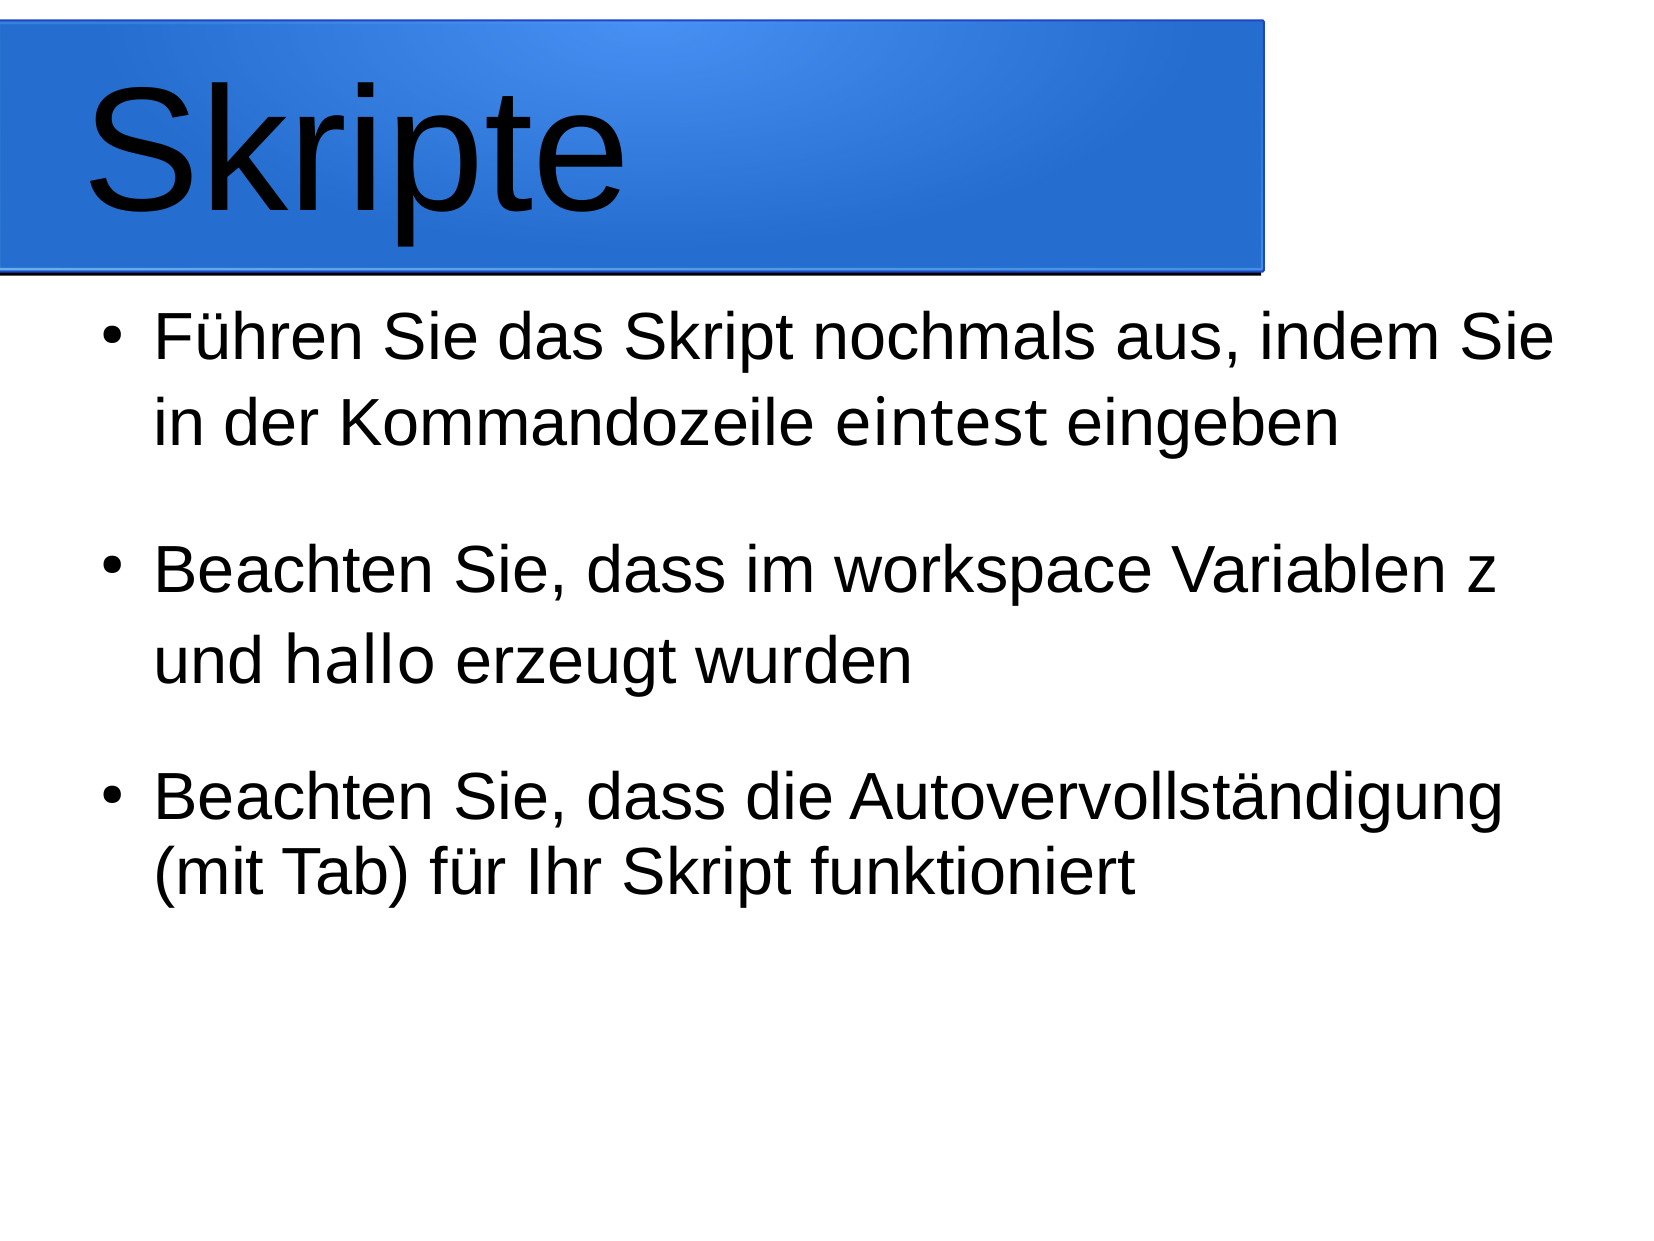

# Skripte
Führen Sie das Skript nochmals aus, indem Sie in der Kommandozeile eintest eingeben
Beachten Sie, dass im workspace Variablen z und hallo erzeugt wurden
Beachten Sie, dass die Autovervollständigung (mit Tab) für Ihr Skript funktioniert